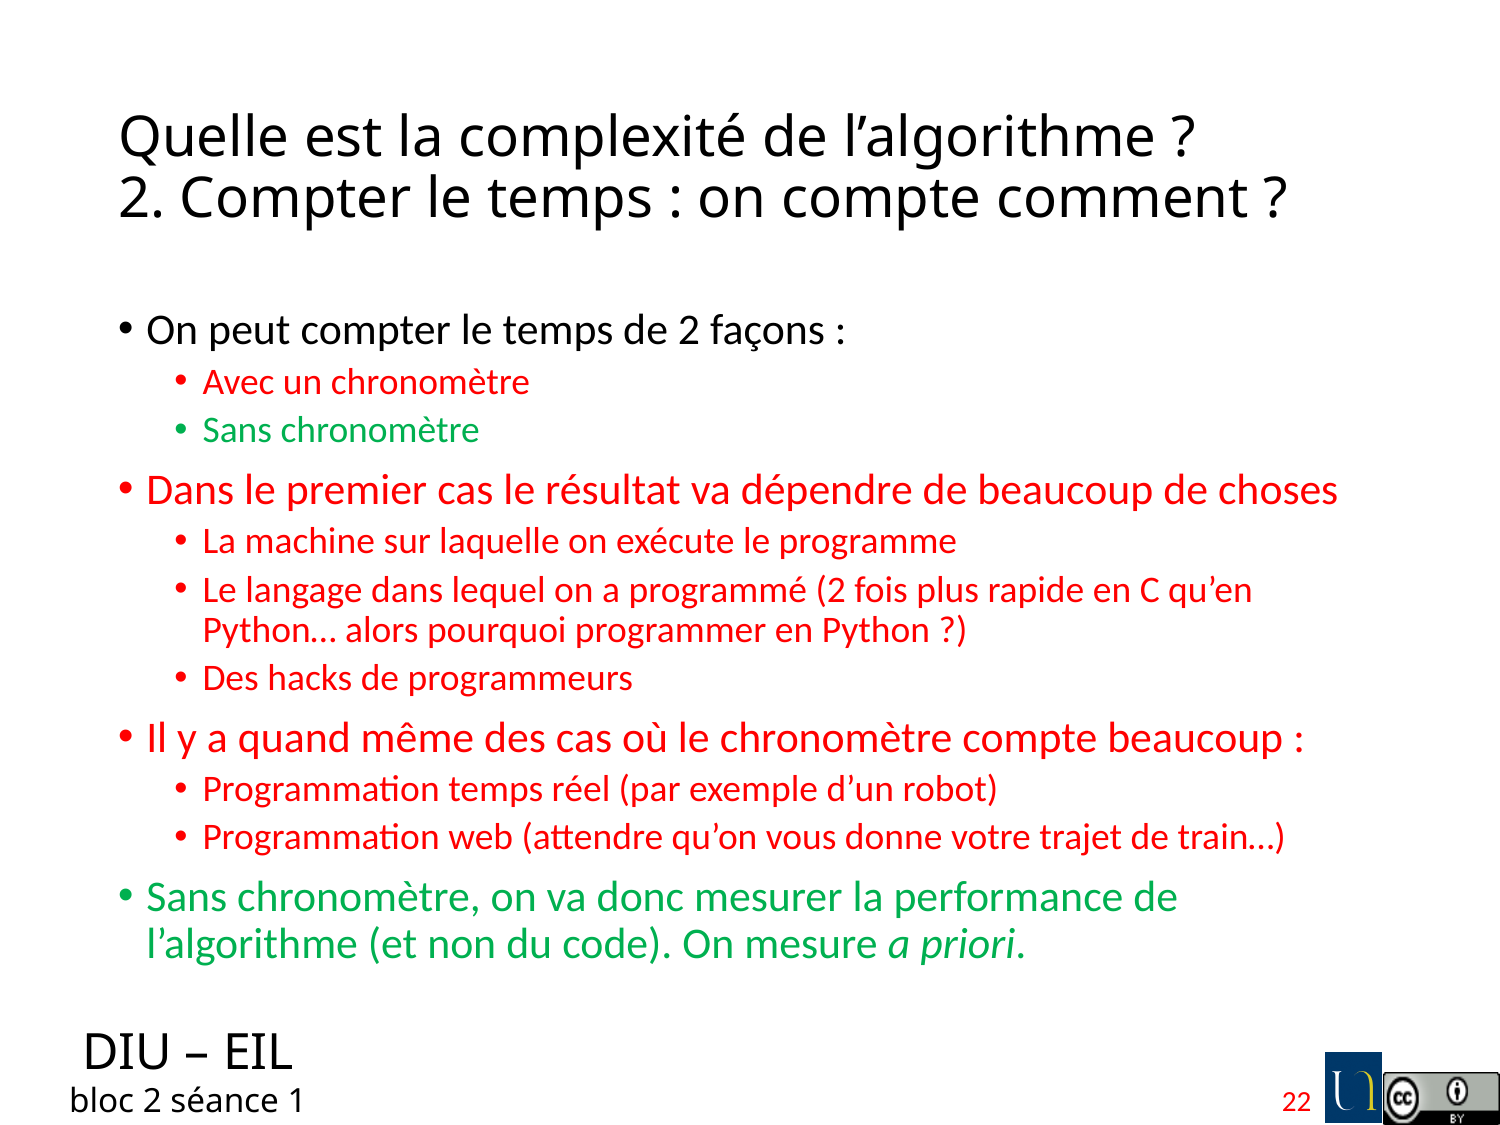

# Quelle est la complexité de l’algorithme ? 2. Compter le temps : on compte comment ?
On peut compter le temps de 2 façons :
Avec un chronomètre
Sans chronomètre
Dans le premier cas le résultat va dépendre de beaucoup de choses
La machine sur laquelle on exécute le programme
Le langage dans lequel on a programmé (2 fois plus rapide en C qu’en Python… alors pourquoi programmer en Python ?)
Des hacks de programmeurs
Il y a quand même des cas où le chronomètre compte beaucoup :
Programmation temps réel (par exemple d’un robot)
Programmation web (attendre qu’on vous donne votre trajet de train…)
Sans chronomètre, on va donc mesurer la performance de l’algorithme (et non du code). On mesure a priori.